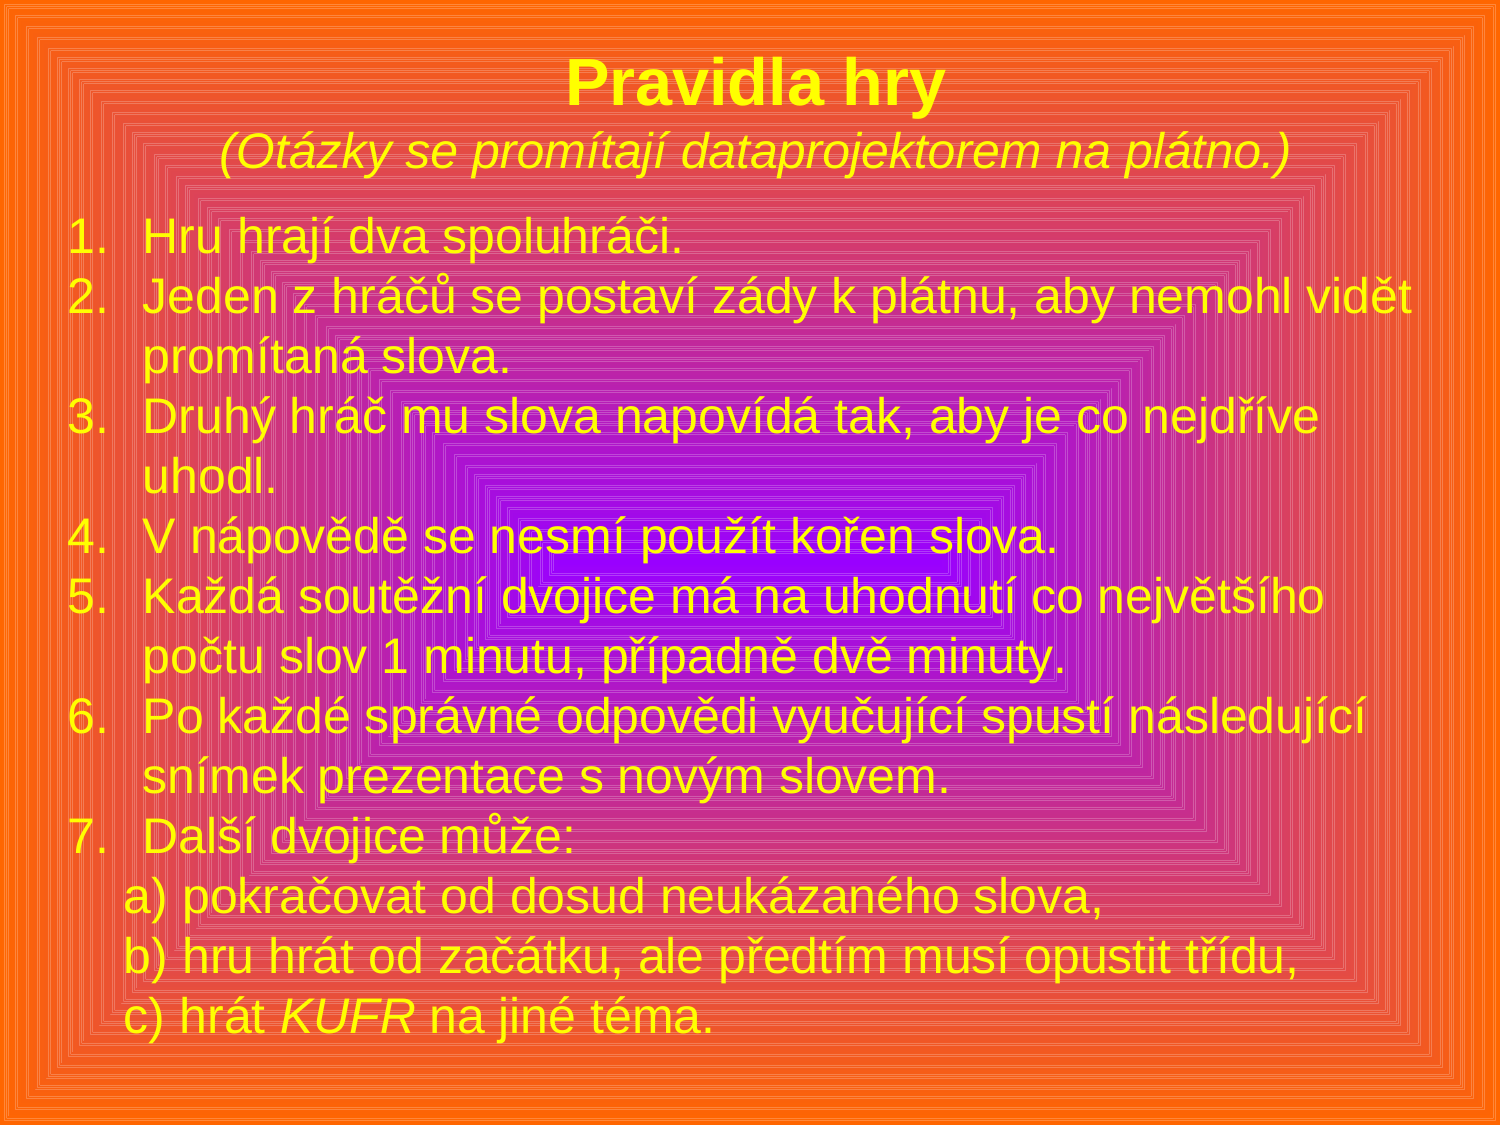

Pravidla hry
(Otázky se promítají dataprojektorem na plátno.)
#
Hru hrají dva spoluhráči.
Jeden z hráčů se postaví zády k plátnu, aby nemohl vidět promítaná slova.
Druhý hráč mu slova napovídá tak, aby je co nejdříve uhodl.
V nápovědě se nesmí použít kořen slova.
Každá soutěžní dvojice má na uhodnutí co největšího počtu slov 1 minutu, případně dvě minuty.
Po každé správné odpovědi vyučující spustí následující snímek prezentace s novým slovem.
Další dvojice může:
 a) pokračovat od dosud neukázaného slova,
 b) hru hrát od začátku, ale předtím musí opustit třídu,
 c) hrát KUFR na jiné téma.